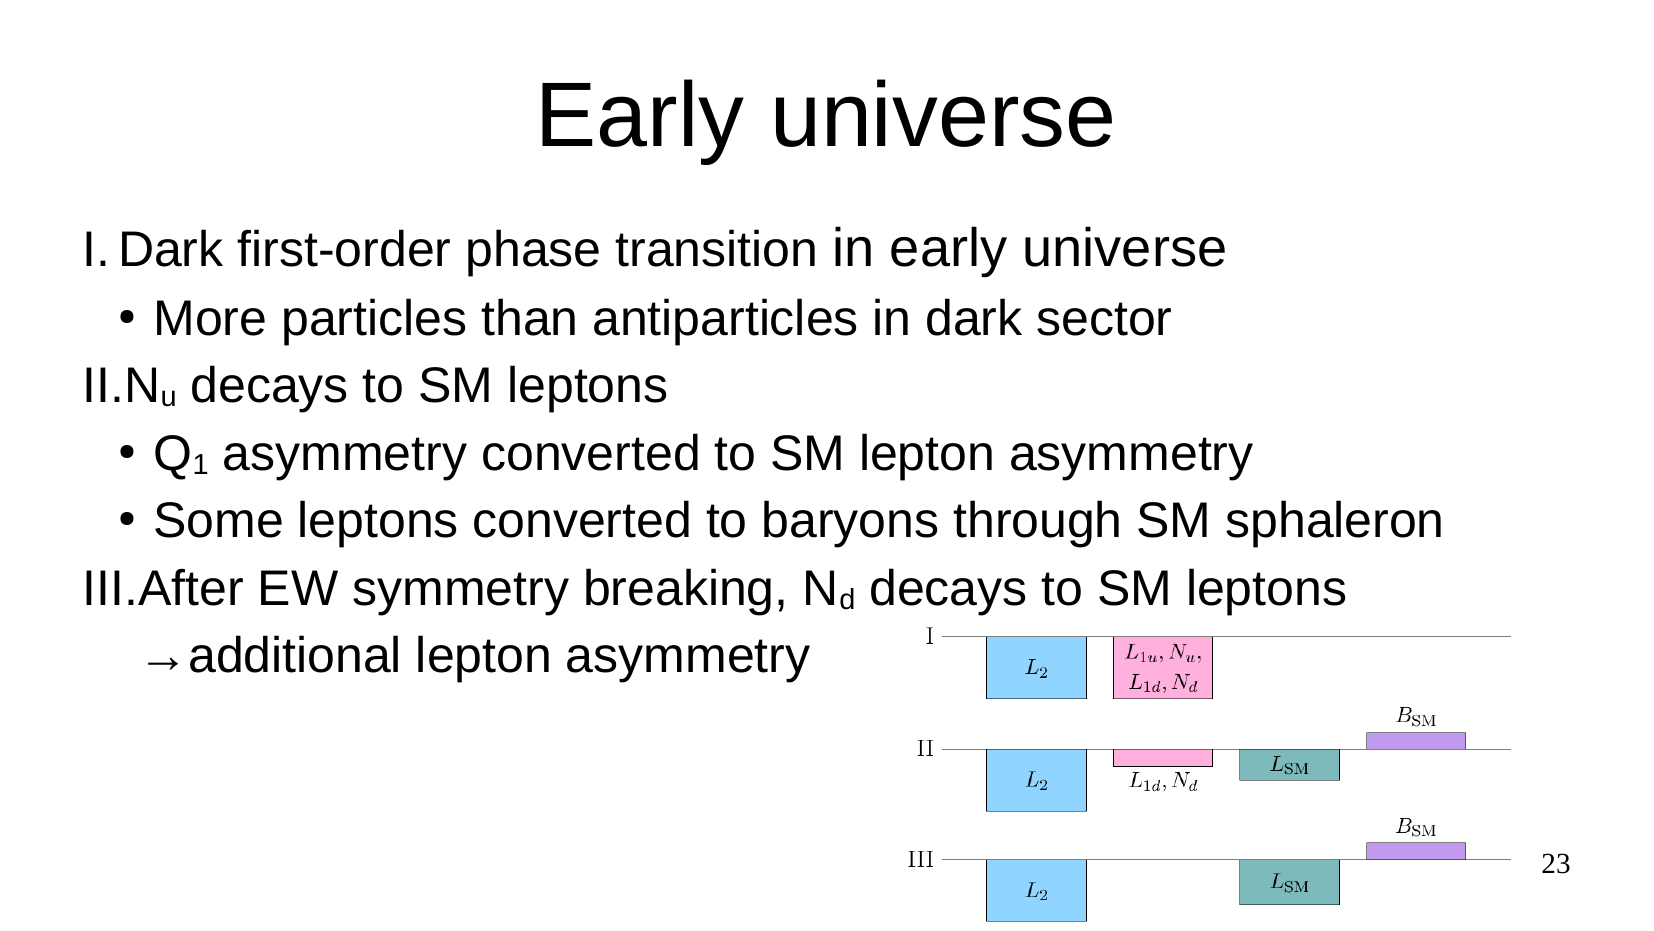

# Early universe
Dark first-order phase transition in early universe
More particles than antiparticles in dark sector
Nu decays to SM leptons
Q1 asymmetry converted to SM lepton asymmetry
Some leptons converted to baryons through SM sphaleron
After EW symmetry breaking, Nd decays to SM leptons
→additional lepton asymmetry
23